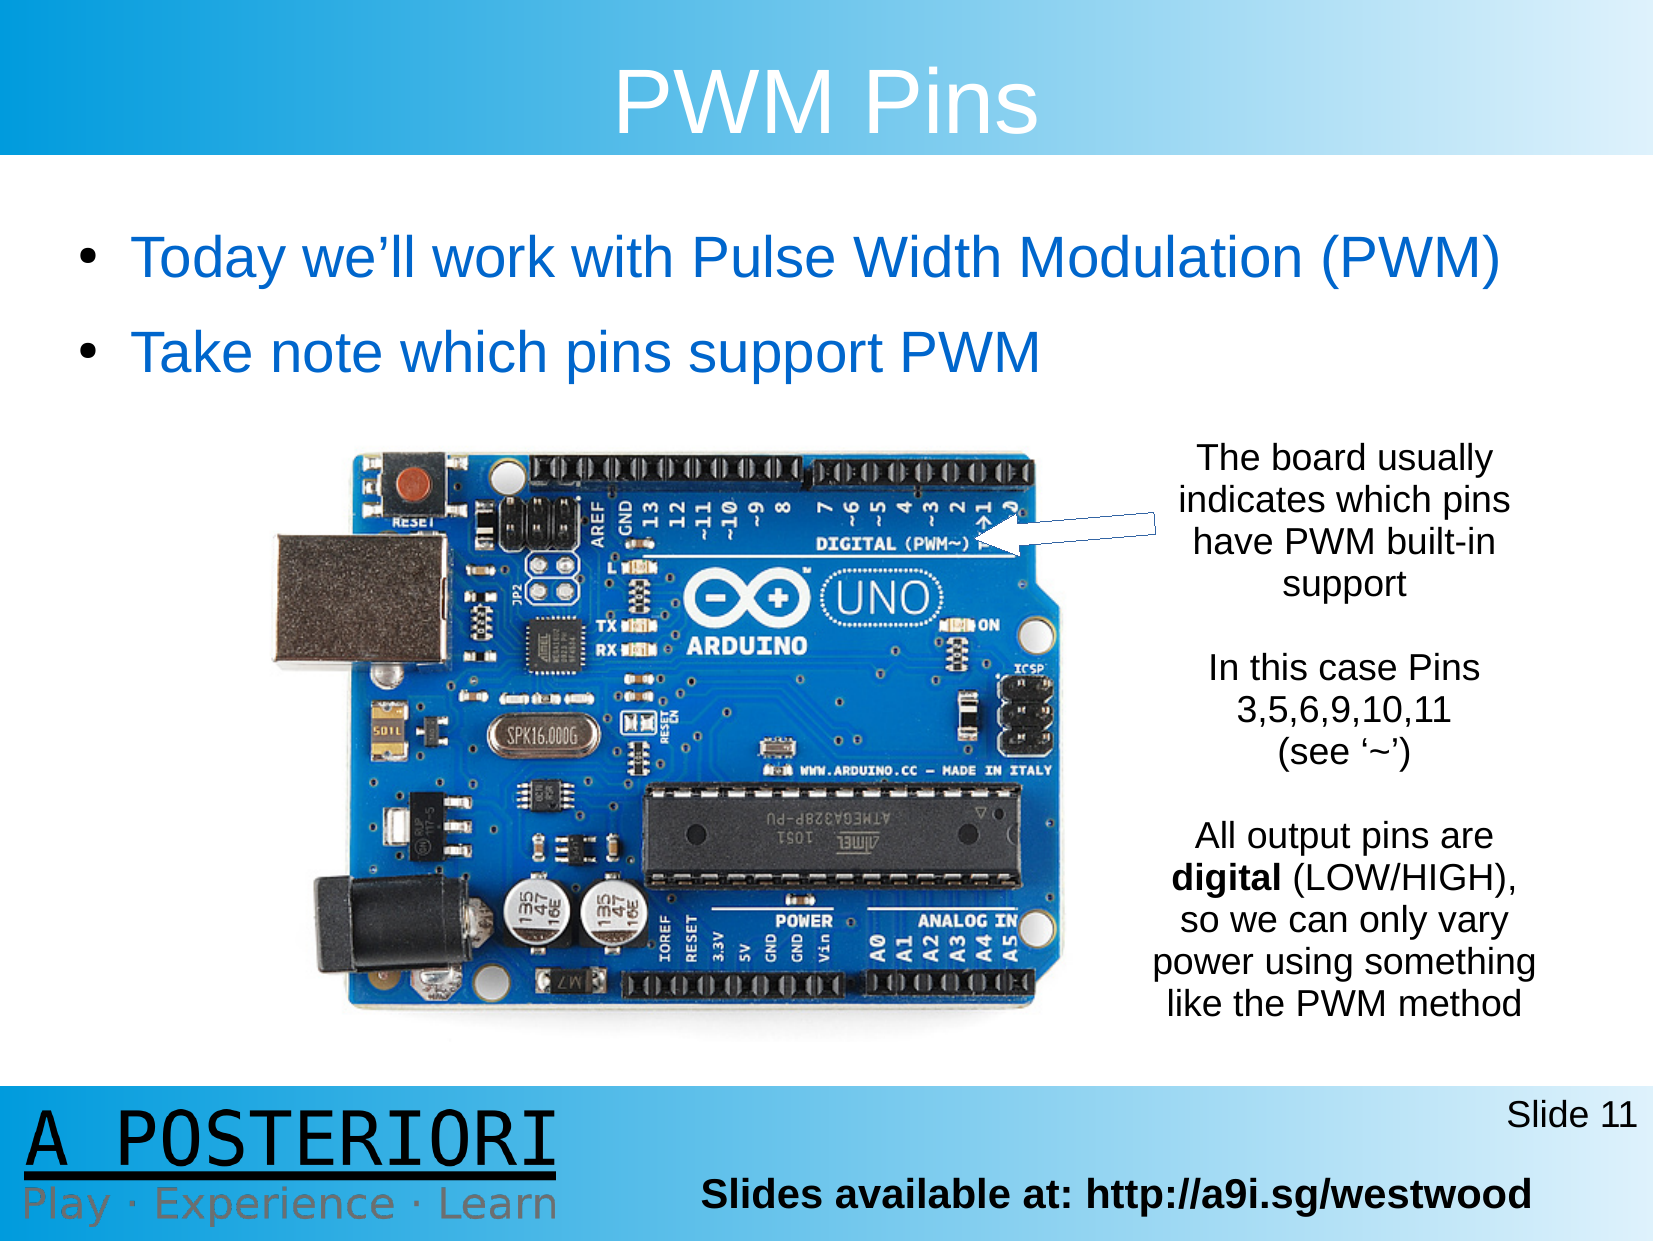

# PWM Pins
Today we’ll work with Pulse Width Modulation (PWM)
Take note which pins support PWM
The board usually indicates which pins have PWM built-in support
In this case Pins 3,5,6,9,10,11
(see ‘~’)
All output pins are digital (LOW/HIGH), so we can only vary power using something like the PWM method